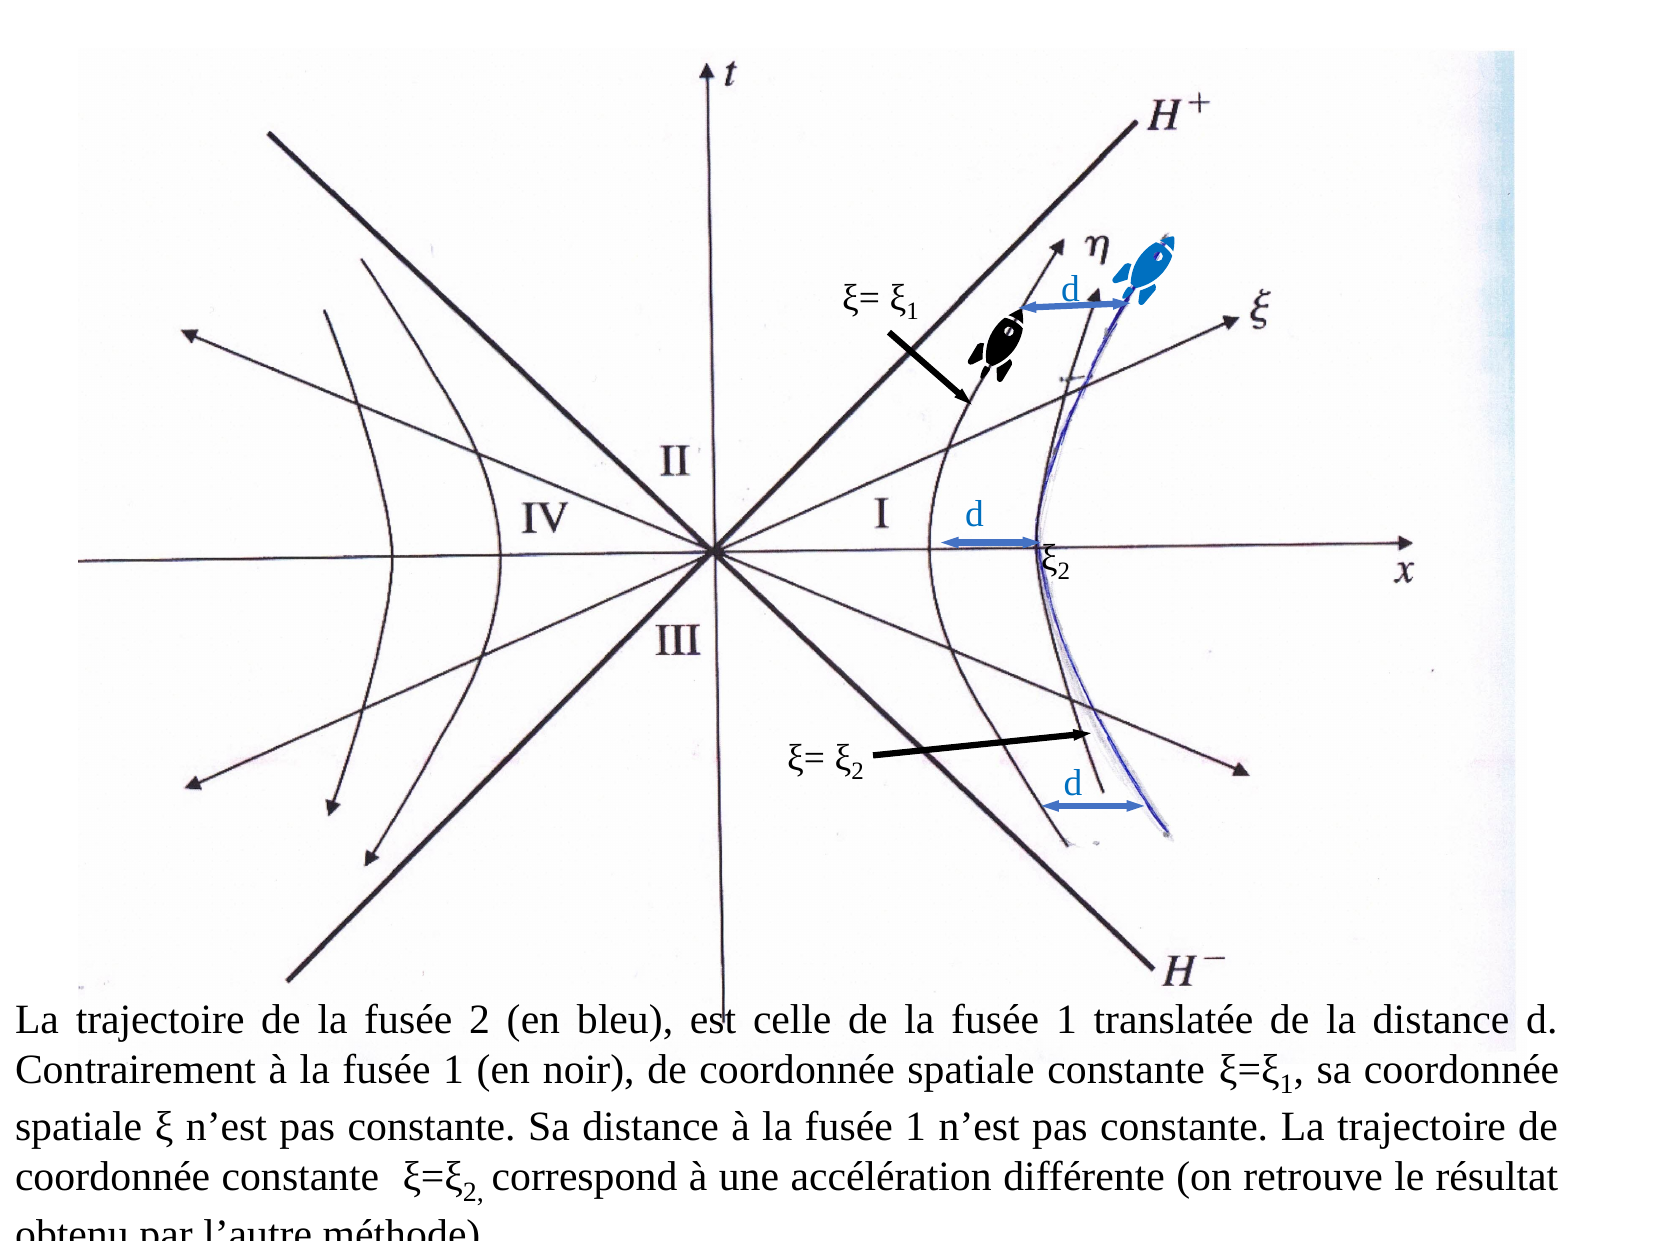

d
ξ= ξ1
d
ξ2
ξ= ξ2
d
La trajectoire de la fusée 2 (en bleu), est celle de la fusée 1 translatée de la distance d. Contrairement à la fusée 1 (en noir), de coordonnée spatiale constante ξ=ξ1, sa coordonnée spatiale ξ n’est pas constante. Sa distance à la fusée 1 n’est pas constante. La trajectoire de coordonnée constante ξ=ξ2, correspond à une accélération différente (on retrouve le résultat obtenu par l’autre méthode).